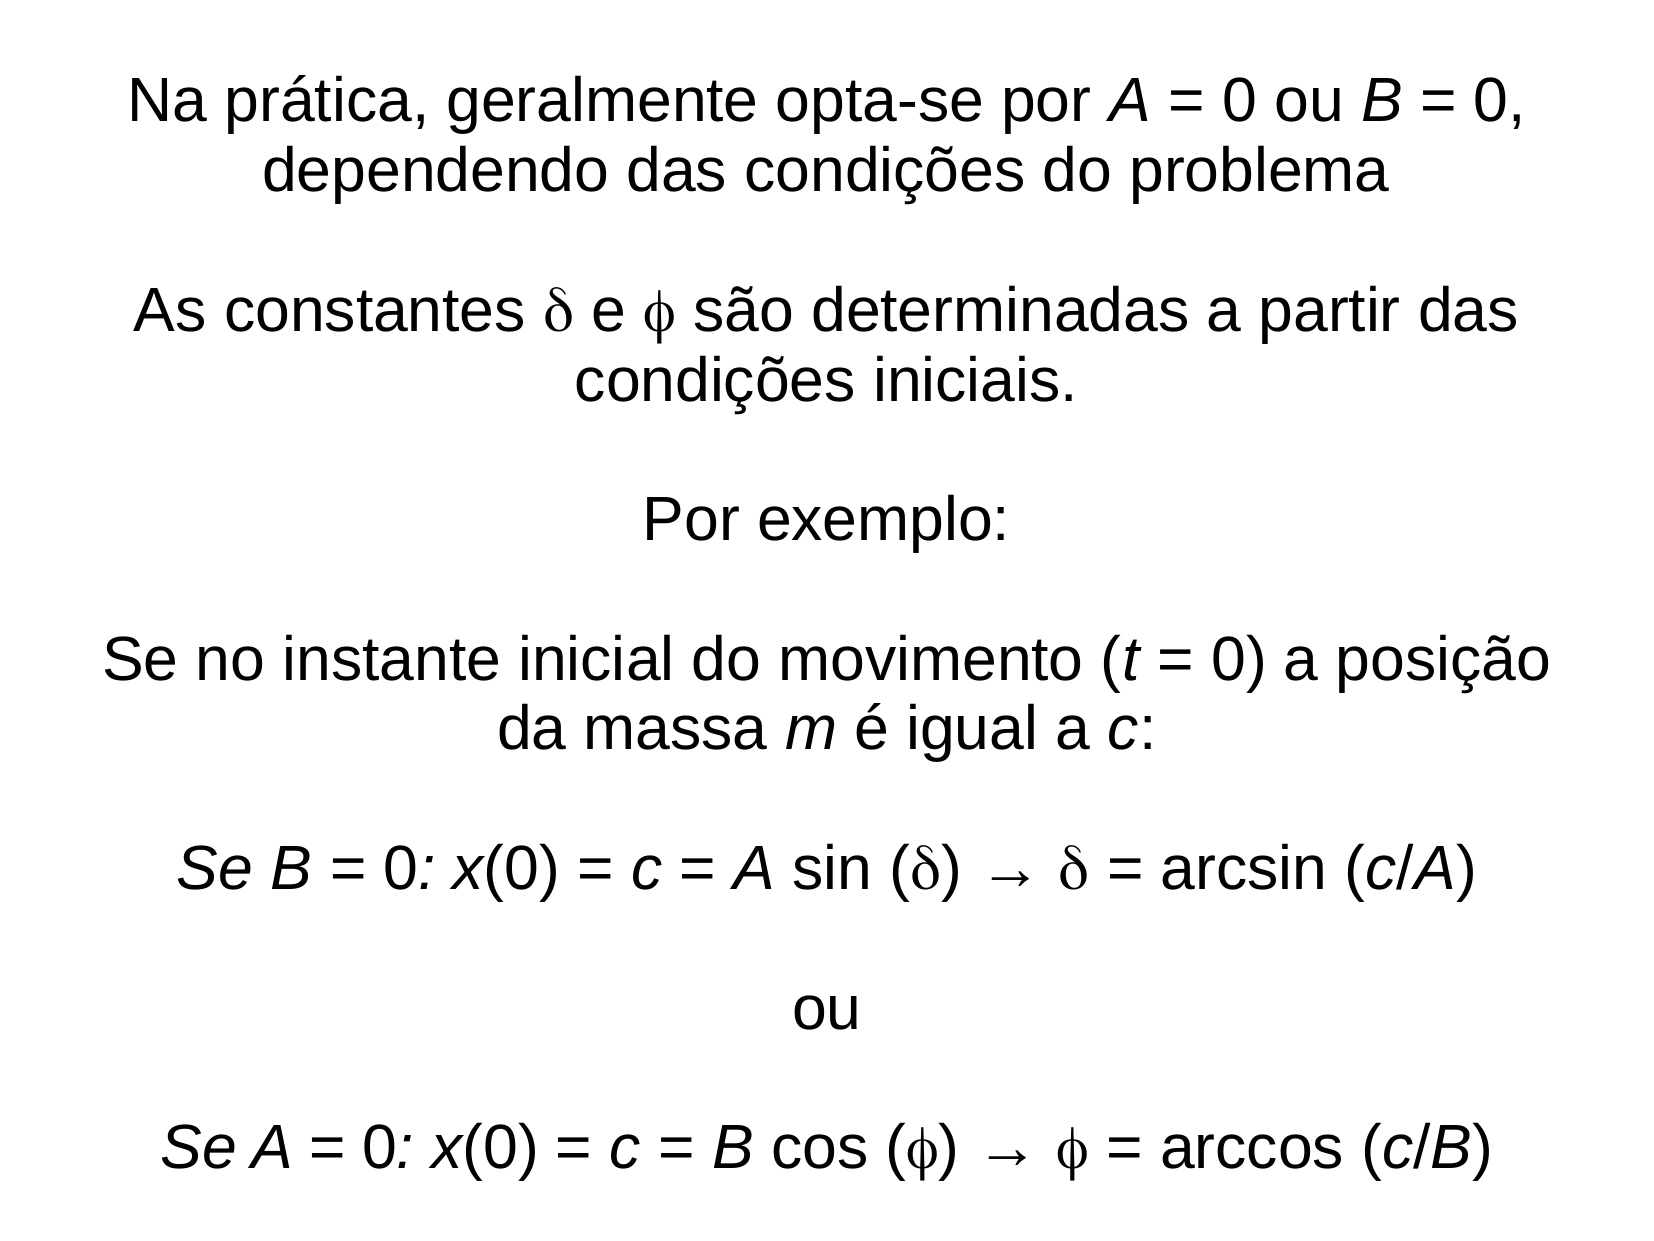

# Na prática, geralmente opta-se por A = 0 ou B = 0, dependendo das condições do problema
As constantes d e f são determinadas a partir das condições iniciais.
Por exemplo:
Se no instante inicial do movimento (t = 0) a posição da massa m é igual a c:
Se B = 0: x(0) = c = A sin (d) → d = arcsin (c/A)
ou
Se A = 0: x(0) = c = B cos (f) → f = arccos (c/B)